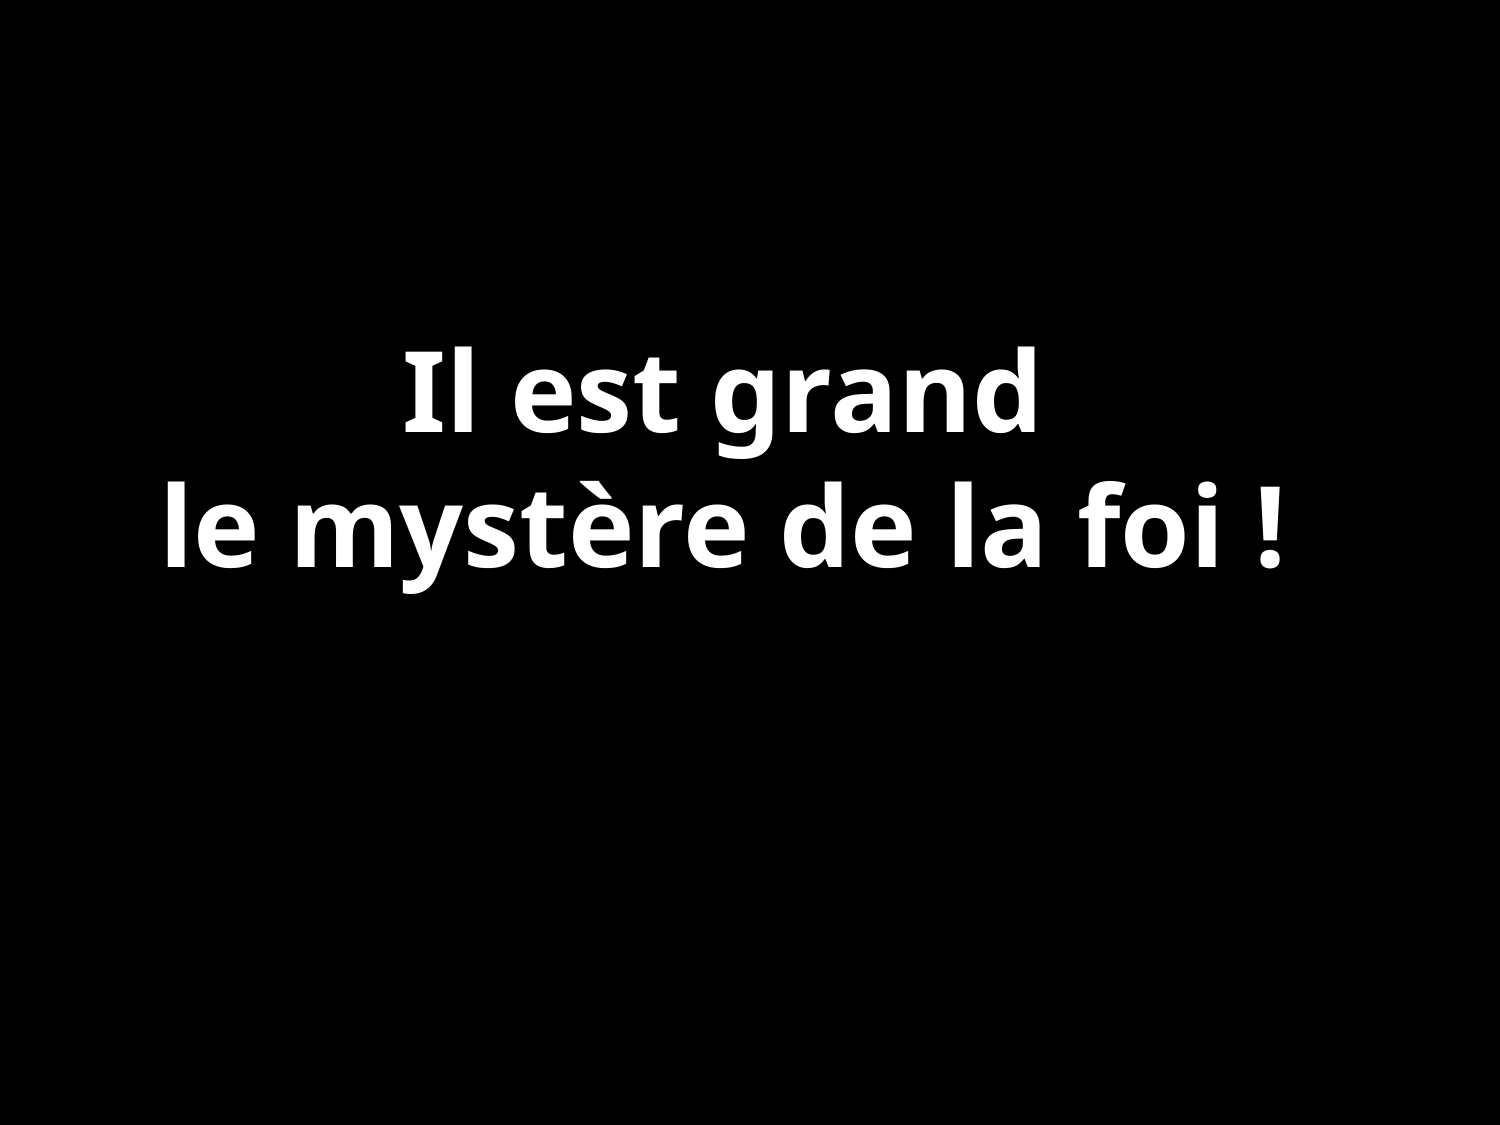

Il est grand
le mystère de la foi !